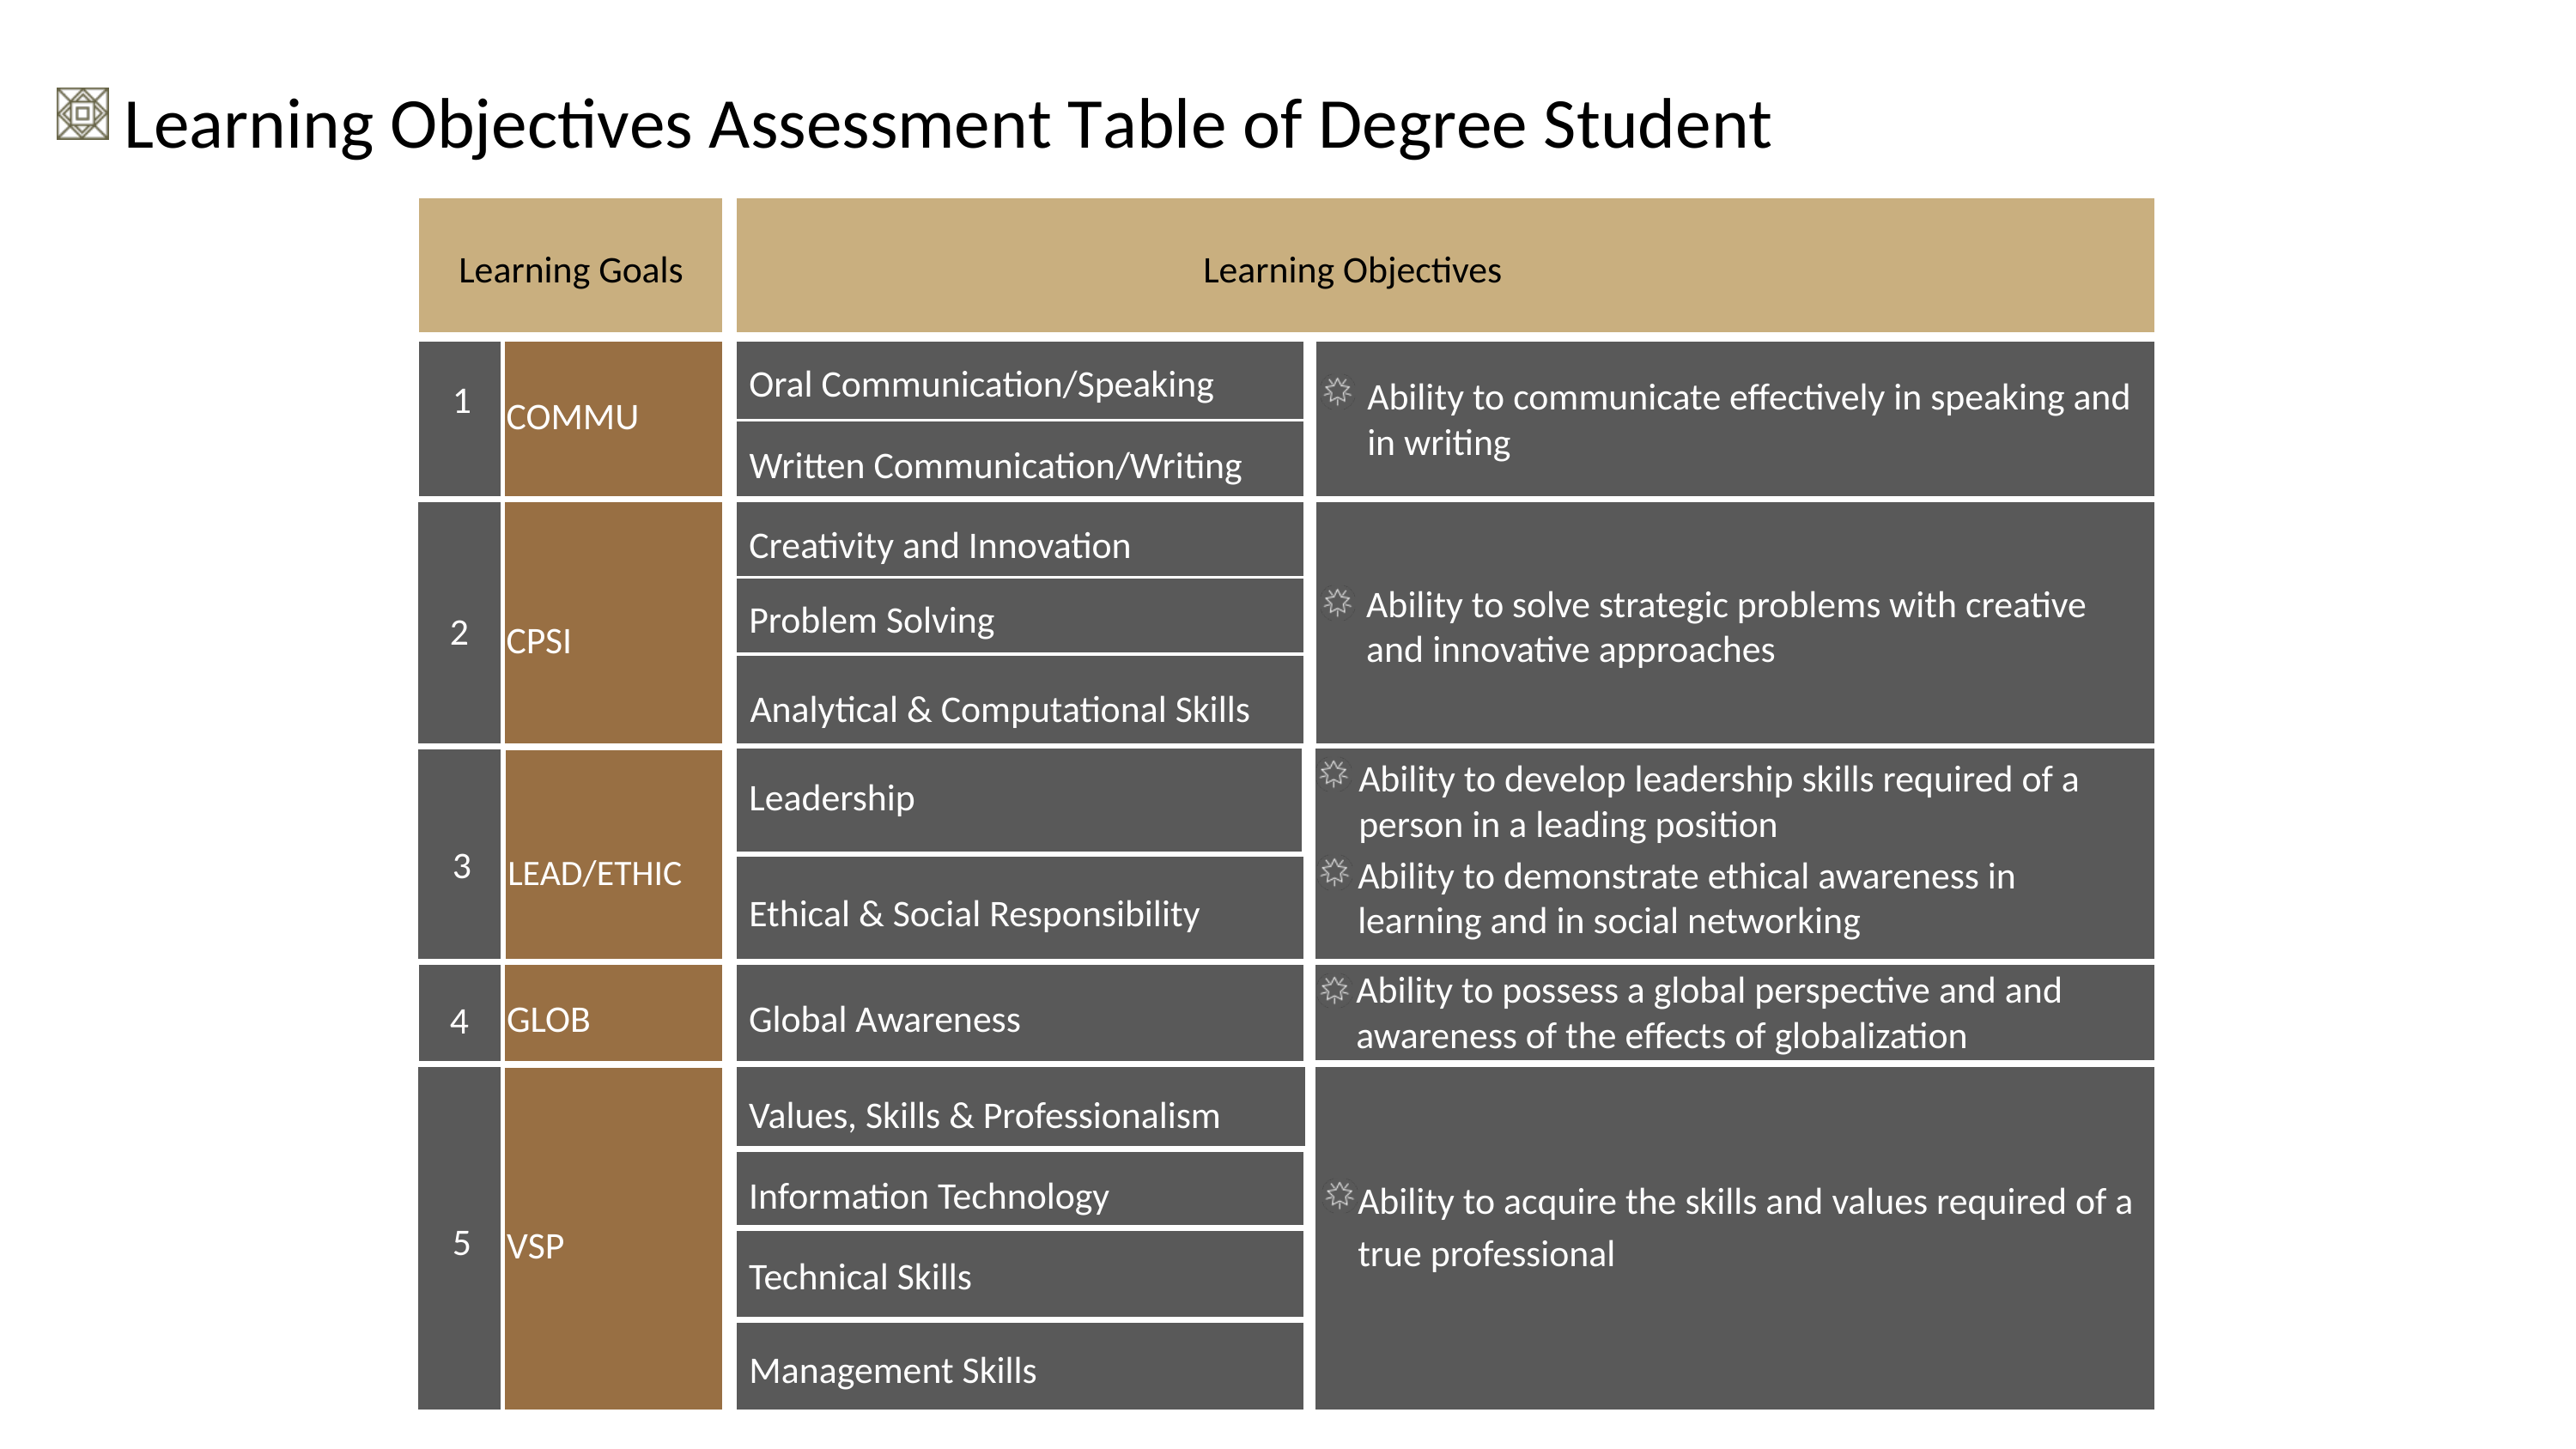

Learning Objectives Assessment Table of Degree Student
Learning Goals
Learning Objectives
Oral Communication/Speaking
1
Ability to communicate effectively in speaking and in writing
COMMU
Written Communication/Writing
Creativity and Innovation
Ability to solve strategic problems with creative and innovative approaches
Problem Solving
2
CPSI
Analytical & Computational Skills
Ability to develop leadership skills required of a person in a leading position
Leadership
3
LEAD/ETHIC
Ability to demonstrate ethical awareness in learning and in social networking
Ethical & Social Responsibility
Ability to possess a global perspective and and awareness of the effects of globalization
GLOB
Global Awareness
4
Values, Skills & Professionalism
Information Technology
Ability to acquire the skills and values required of a true professional
5
VSP
Technical Skills
Management Skills